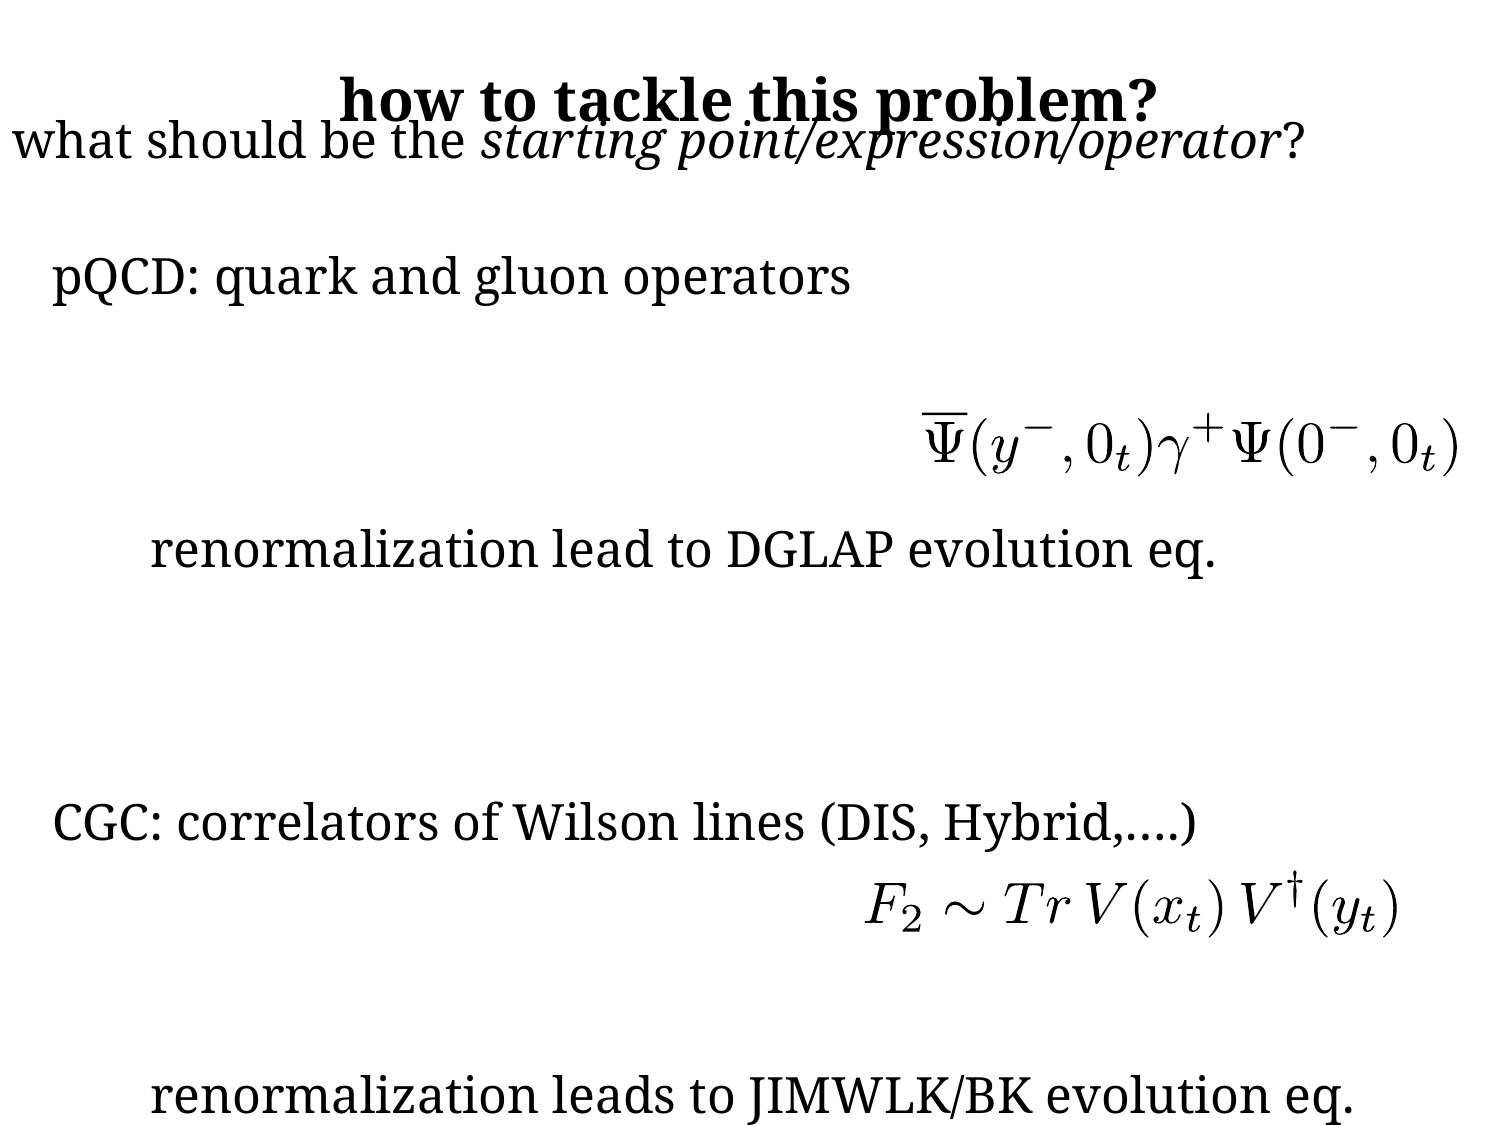

how to tackle this problem?
 what should be the starting point/expression/operator?
 pQCD: quark and gluon operators
	renormalization lead to DGLAP evolution eq.
 CGC: correlators of Wilson lines (DIS, Hybrid,….)
	renormalization leads to JIMWLK/BK evolution eq.